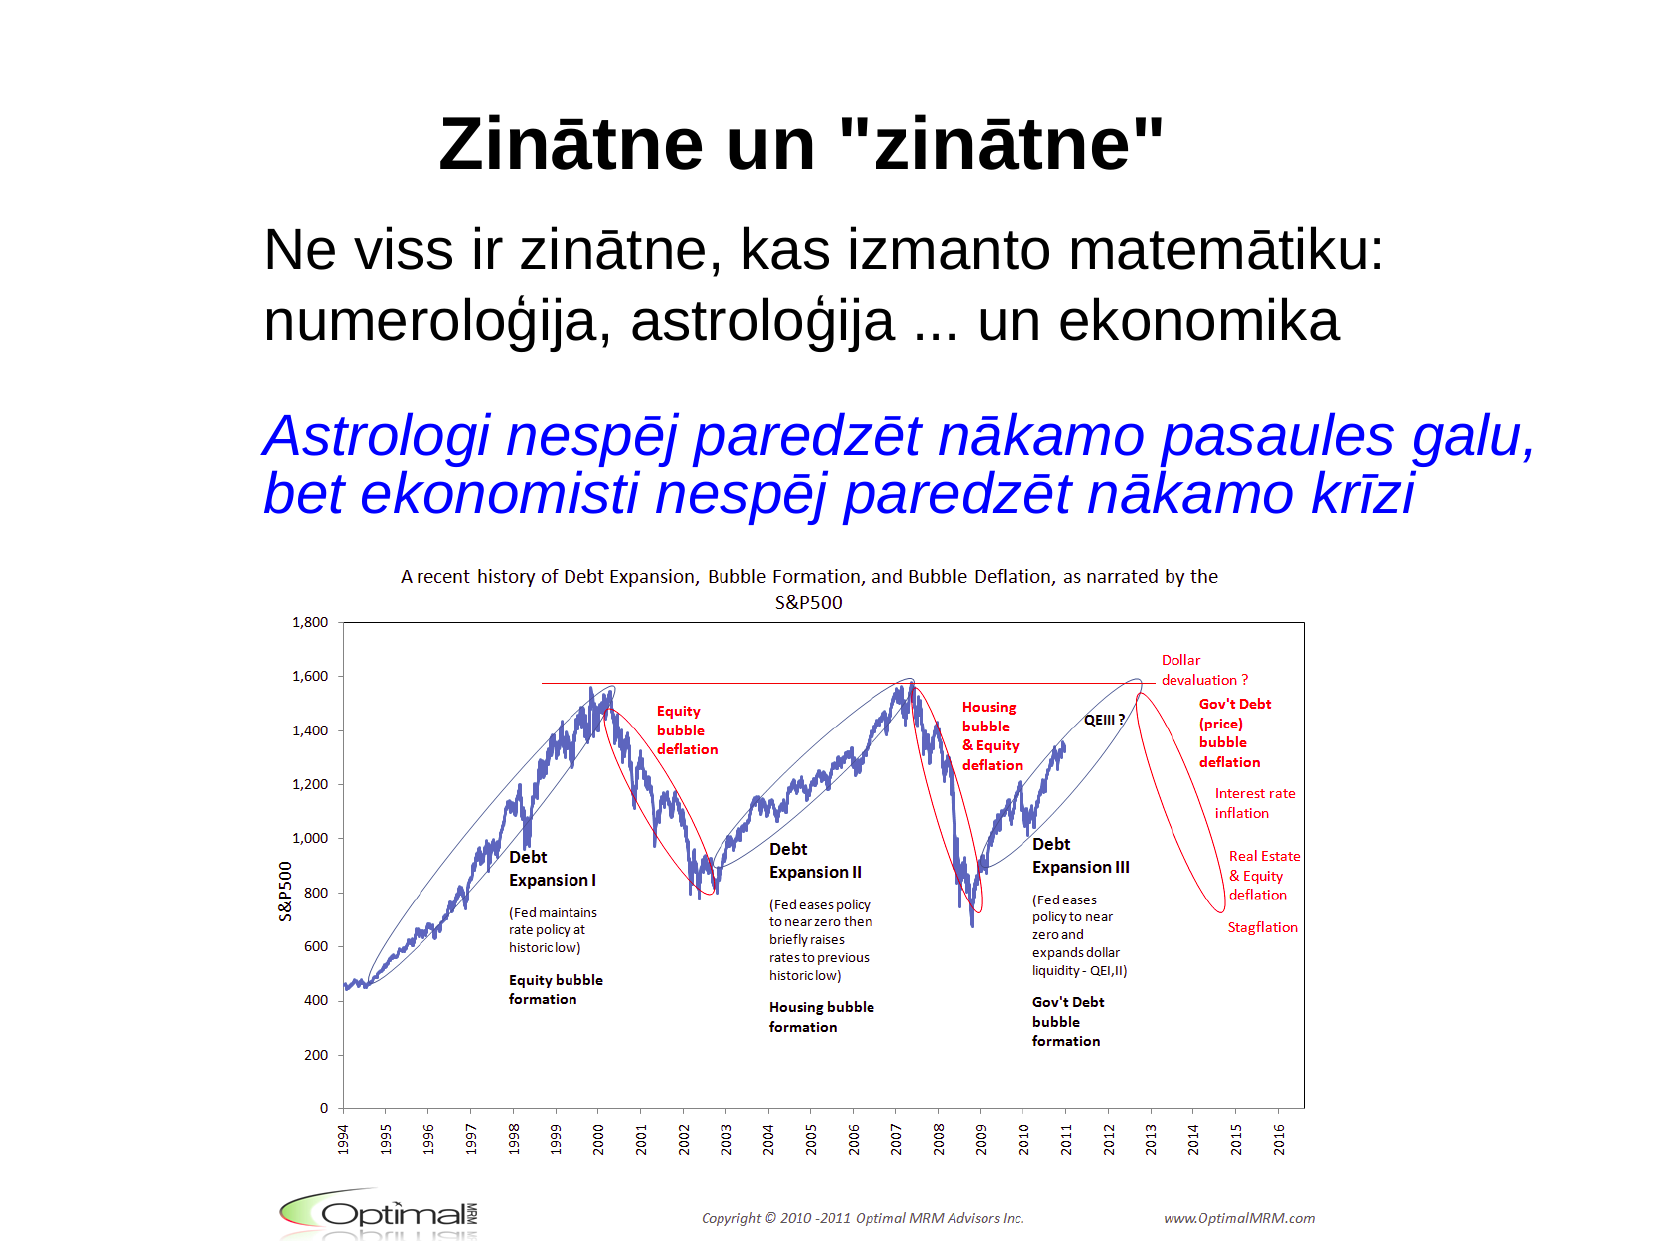

# Zinātne un "zinātne"
Ne viss ir zinātne, kas izmanto matemātiku:
numeroloģija, astroloģija ... un ekonomika
Astrologi nespēj paredzēt nākamo pasaules galu, bet ekonomisti nespēj paredzēt nākamo krīzi